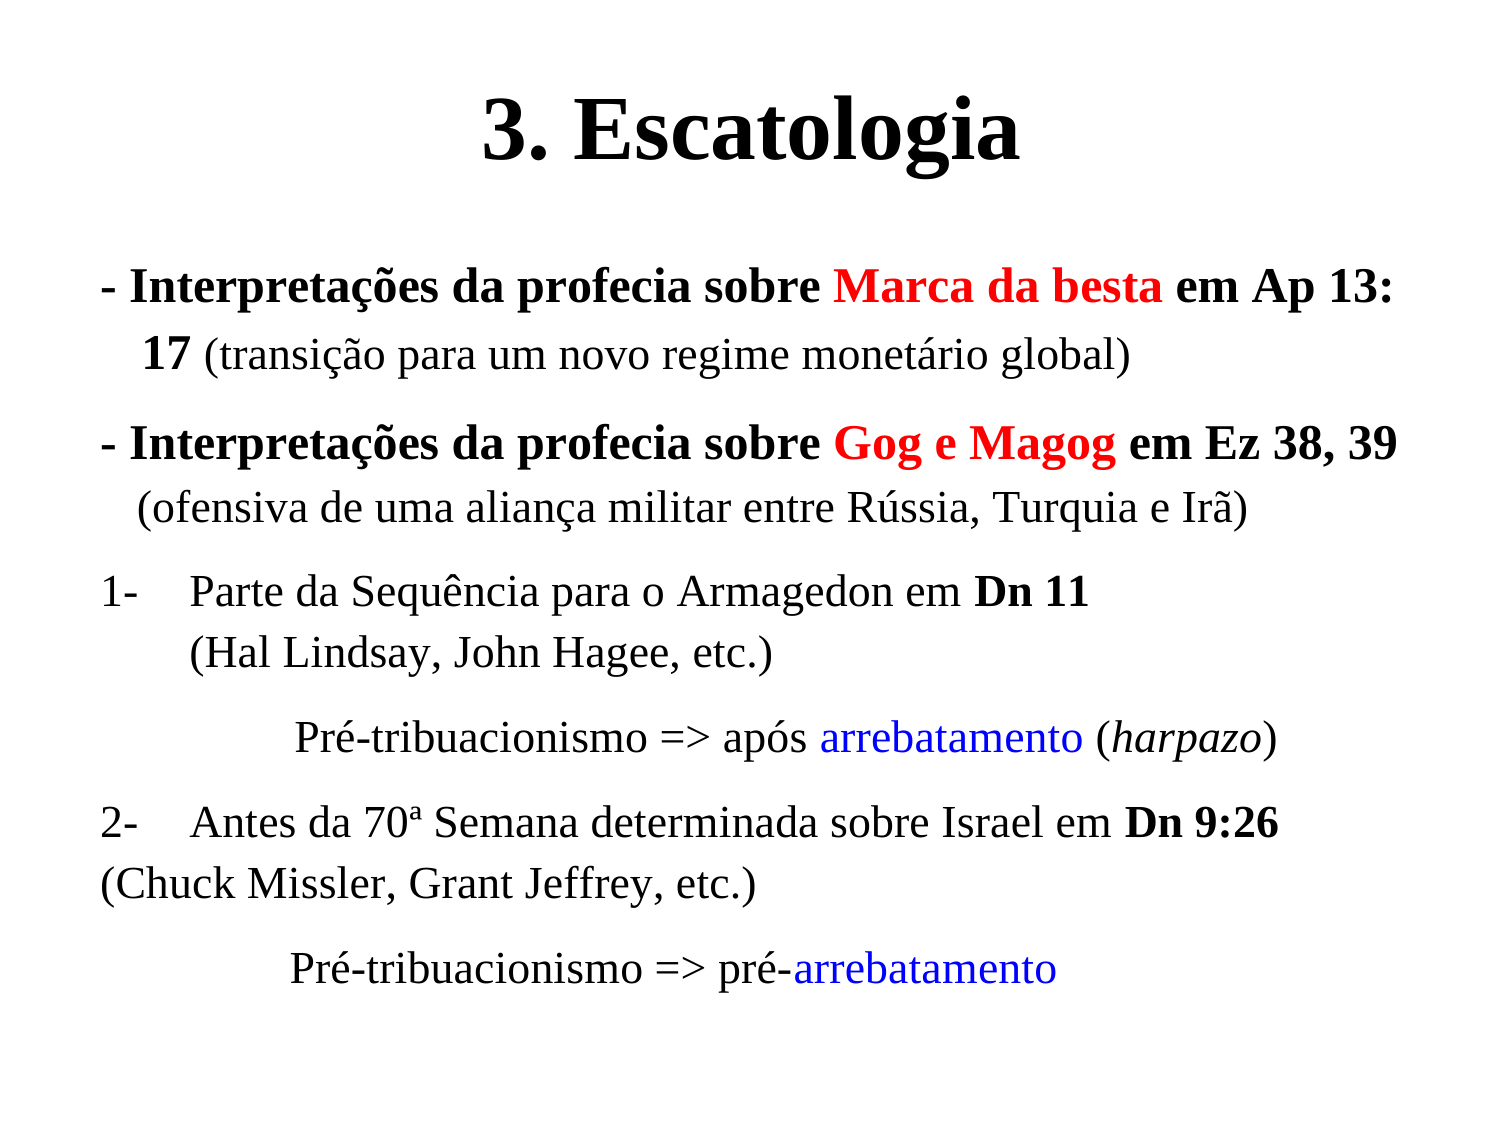

# 3. Escatologia
- Interpretações da profecia sobre Marca da besta em Ap 13: 17 (transição para um novo regime monetário global)
- Interpretações da profecia sobre Gog e Magog em Ez 38, 39 (ofensiva de uma aliança militar entre Rússia, Turquia e Irã)
1- 	Parte da Sequência para o Armagedon em Dn 11
	(Hal Lindsay, John Hagee, etc.)
		Pré-tribuacionismo => após arrebatamento (harpazo)
2- 	Antes da 70ª Semana determinada sobre Israel em Dn 9:26	(Chuck Missler, Grant Jeffrey, etc.)
		Pré-tribuacionismo => pré-arrebatamento